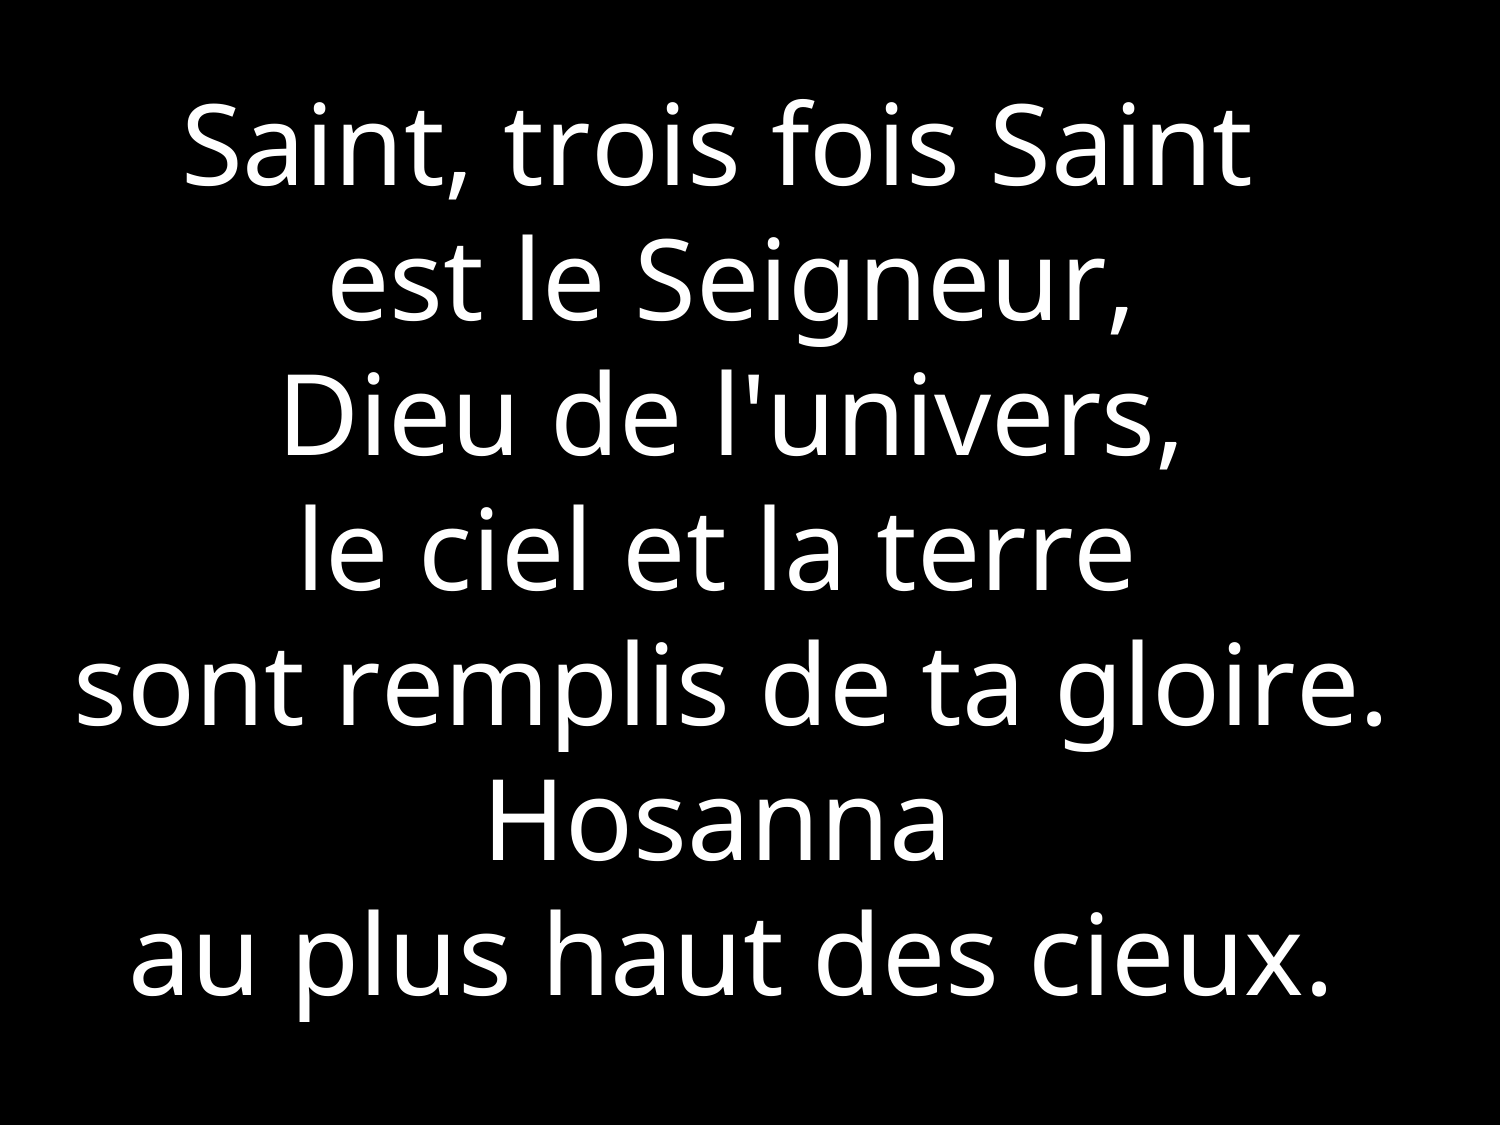

Saint, trois fois Saint
est le Seigneur,
Dieu de l'univers,
le ciel et la terre
sont remplis de ta gloire.
Hosanna
au plus haut des cieux.